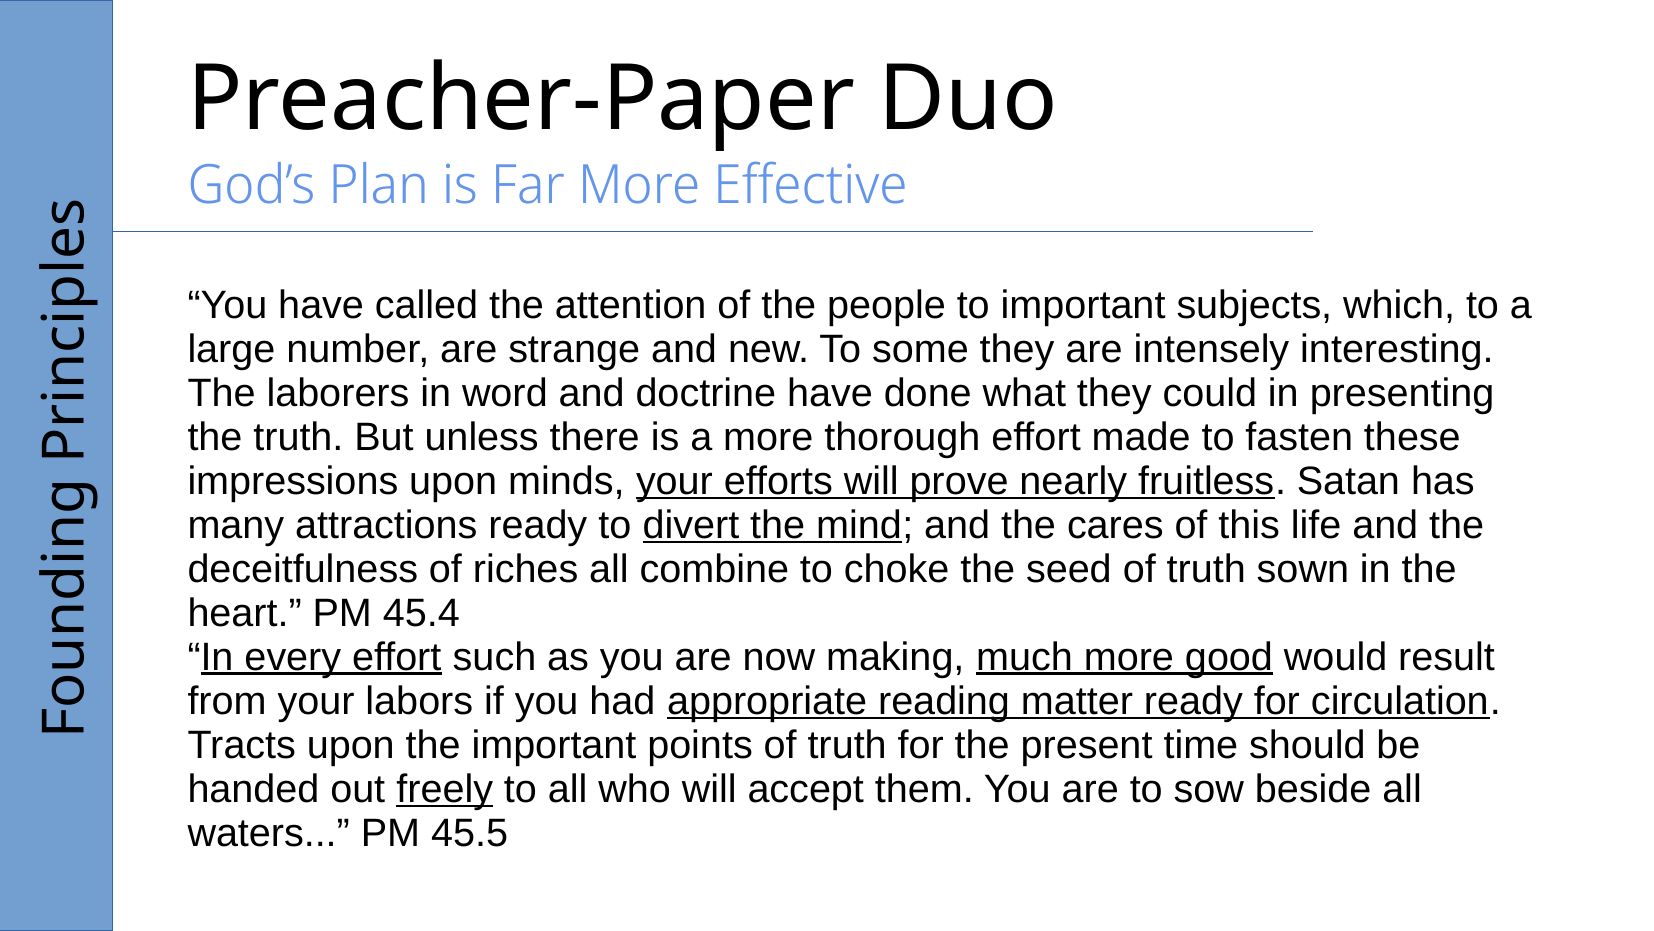

# Preacher-Paper Duo
God’s Plan is Far More Effective
“You have called the attention of the people to important subjects, which, to a large number, are strange and new. To some they are intensely interesting. The laborers in word and doctrine have done what they could in presenting the truth. But unless there is a more thorough effort made to fasten these impressions upon minds, your efforts will prove nearly fruitless. Satan has many attractions ready to divert the mind; and the cares of this life and the deceitfulness of riches all combine to choke the seed of truth sown in the heart.” PM 45.4
“In every effort such as you are now making, much more good would result from your labors if you had appropriate reading matter ready for circulation. Tracts upon the important points of truth for the present time should be handed out freely to all who will accept them. You are to sow beside all waters...” PM 45.5
Founding Principles